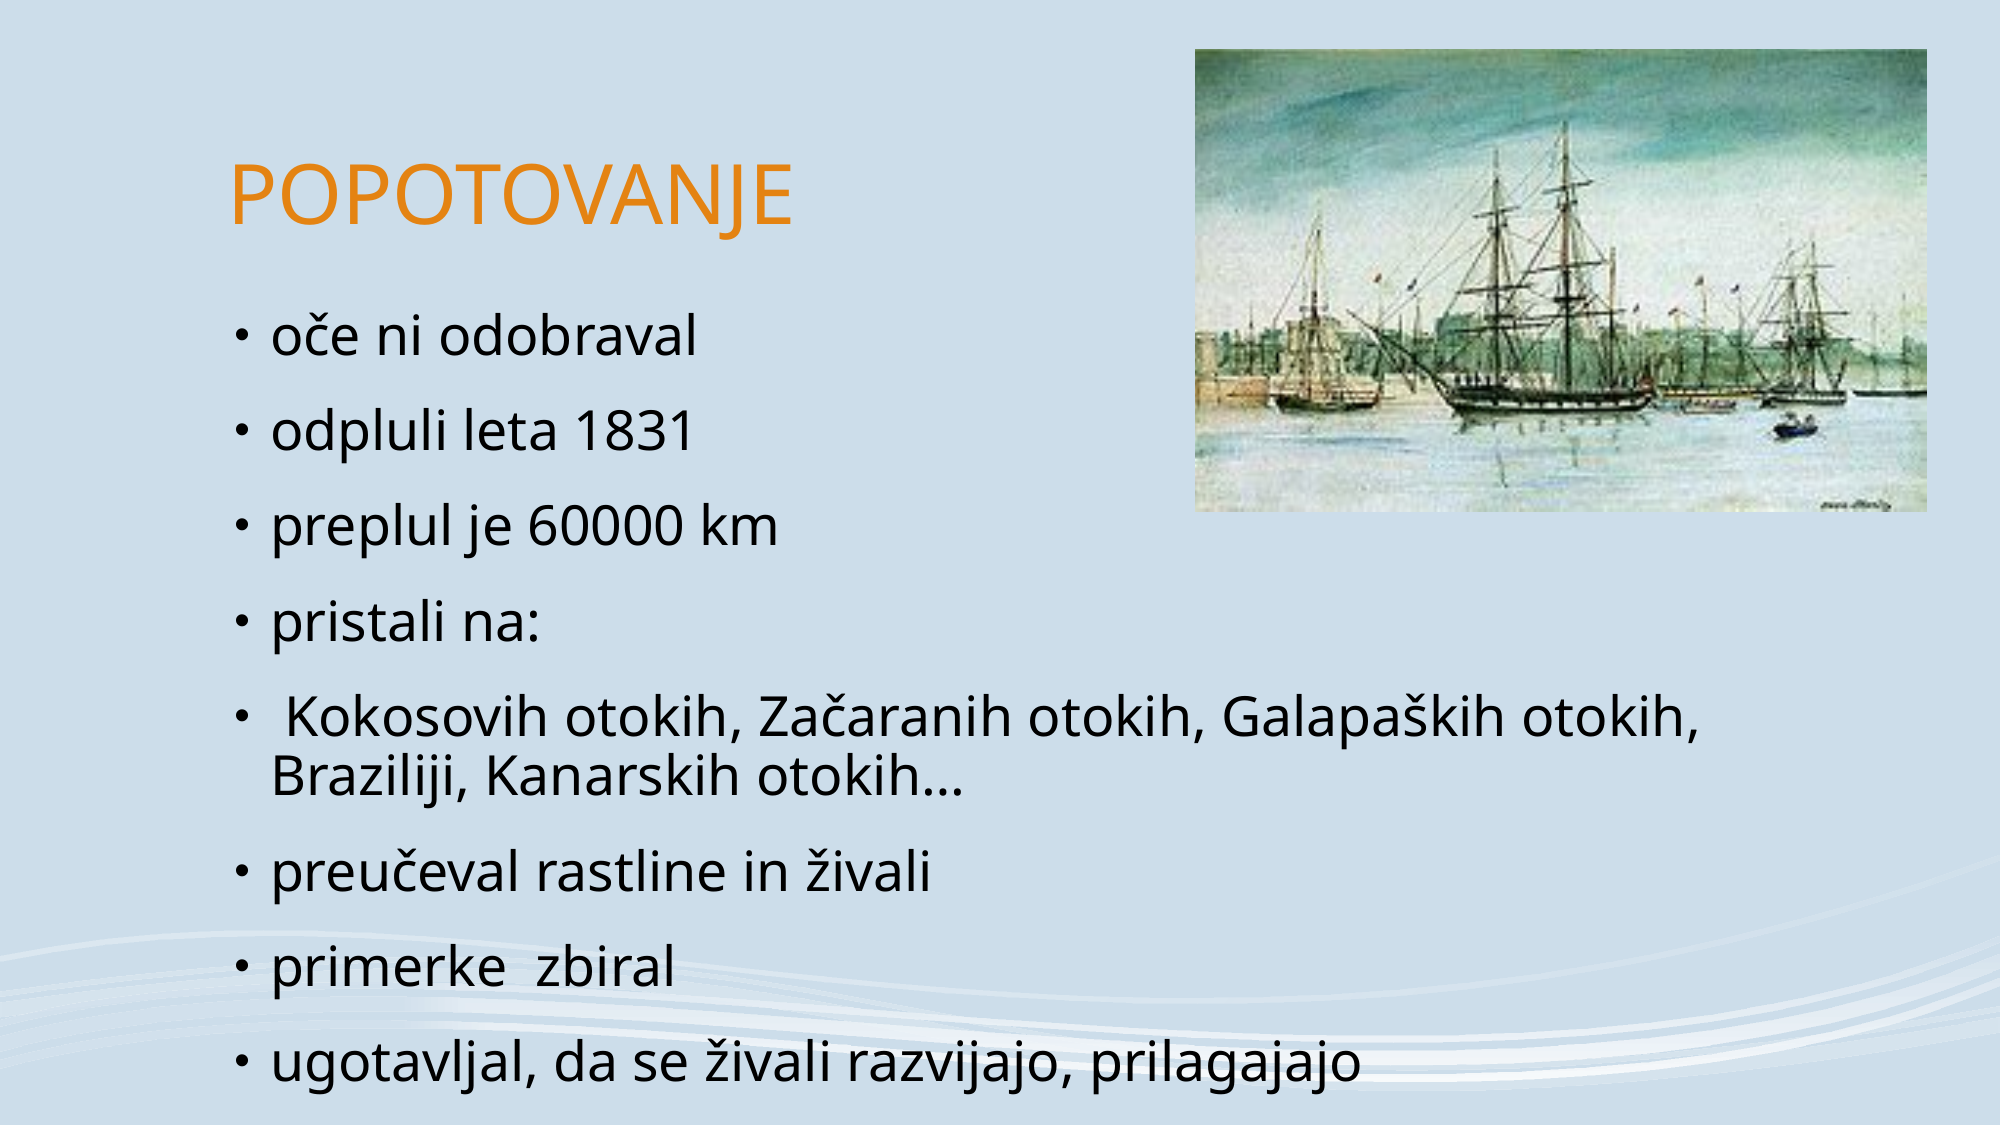

# POPOTOVANJE
oče ni odobraval
odpluli leta 1831
preplul je 60000 km
pristali na:
 Kokosovih otokih, Začaranih otokih, Galapaških otokih, Braziliji, Kanarskih otokih…
preučeval rastline in živali
primerke zbiral
ugotavljal, da se živali razvijajo, prilagajajo